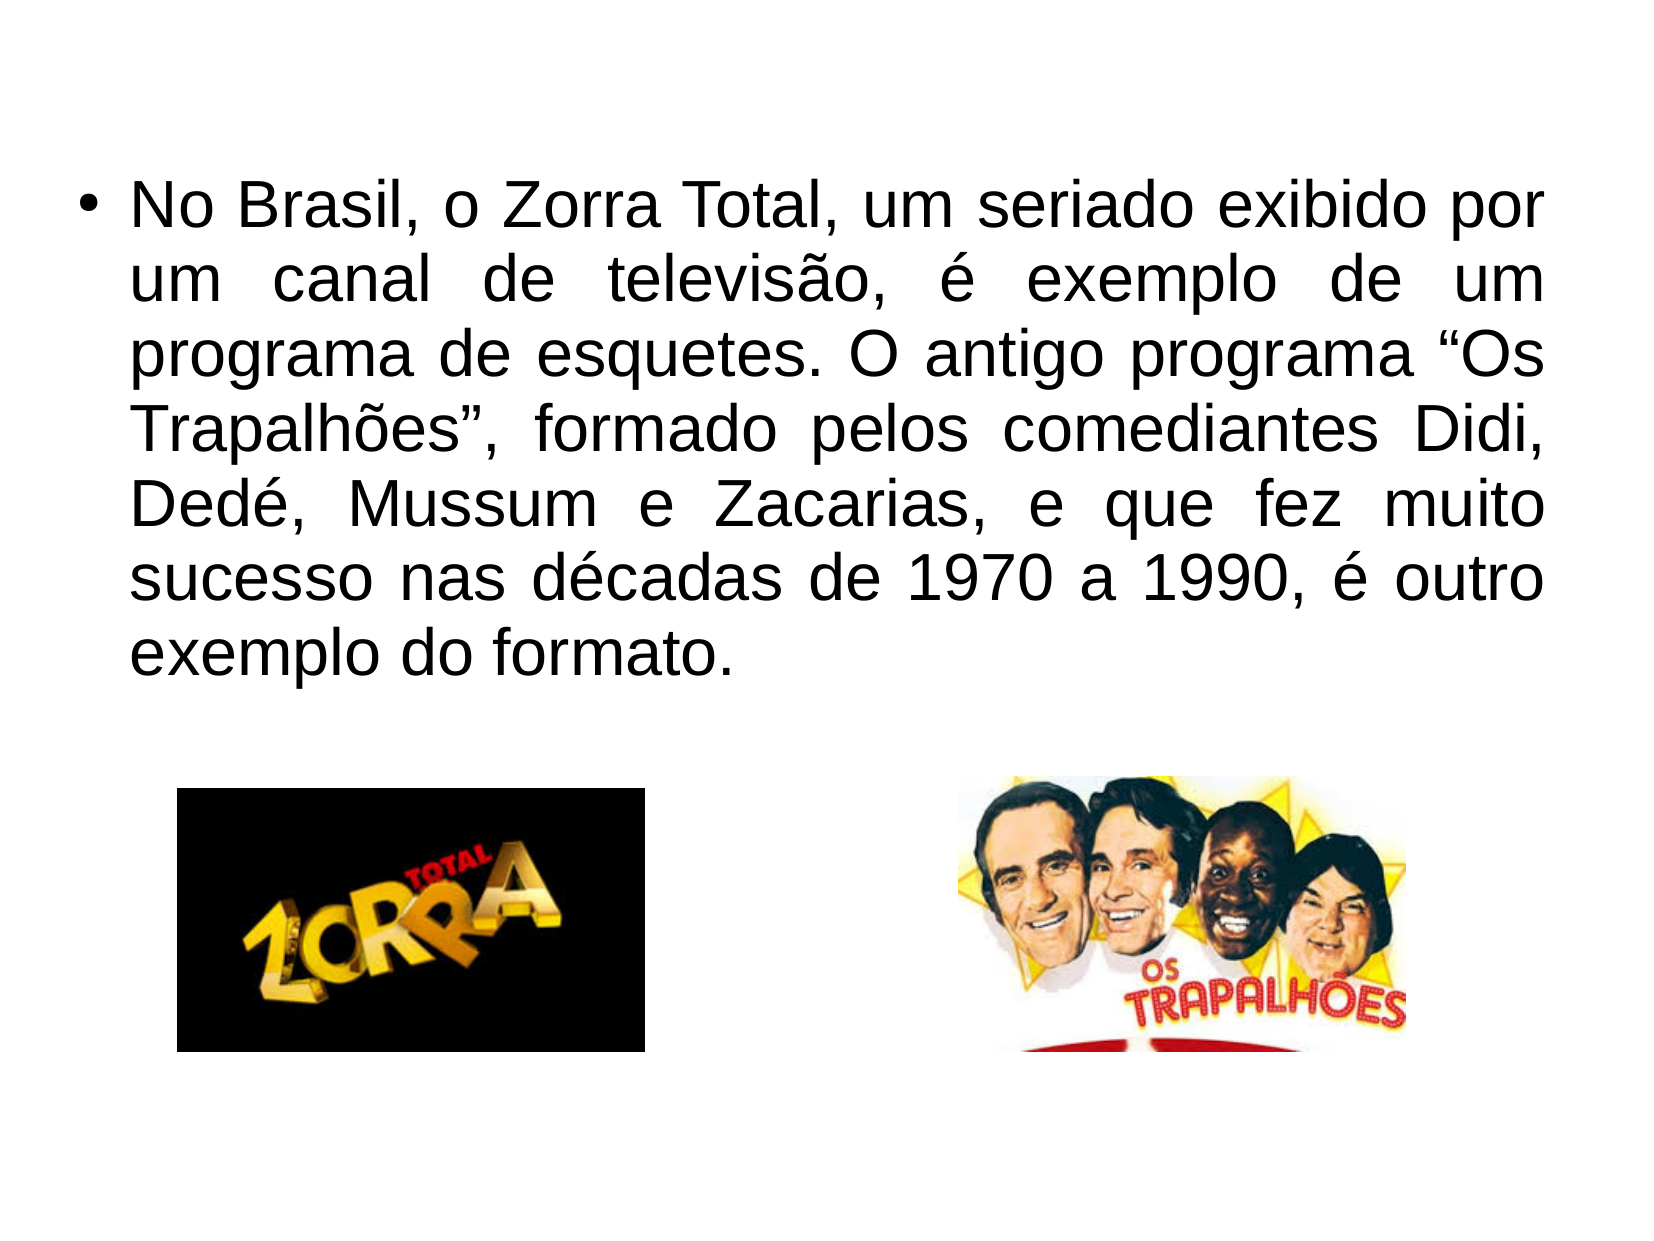

#
No Brasil, o Zorra Total, um seriado exibido por um canal de televisão, é exemplo de um programa de esquetes. O antigo programa “Os Trapalhões”, formado pelos comediantes Didi, Dedé, Mussum e Zacarias, e que fez muito sucesso nas décadas de 1970 a 1990, é outro exemplo do formato.